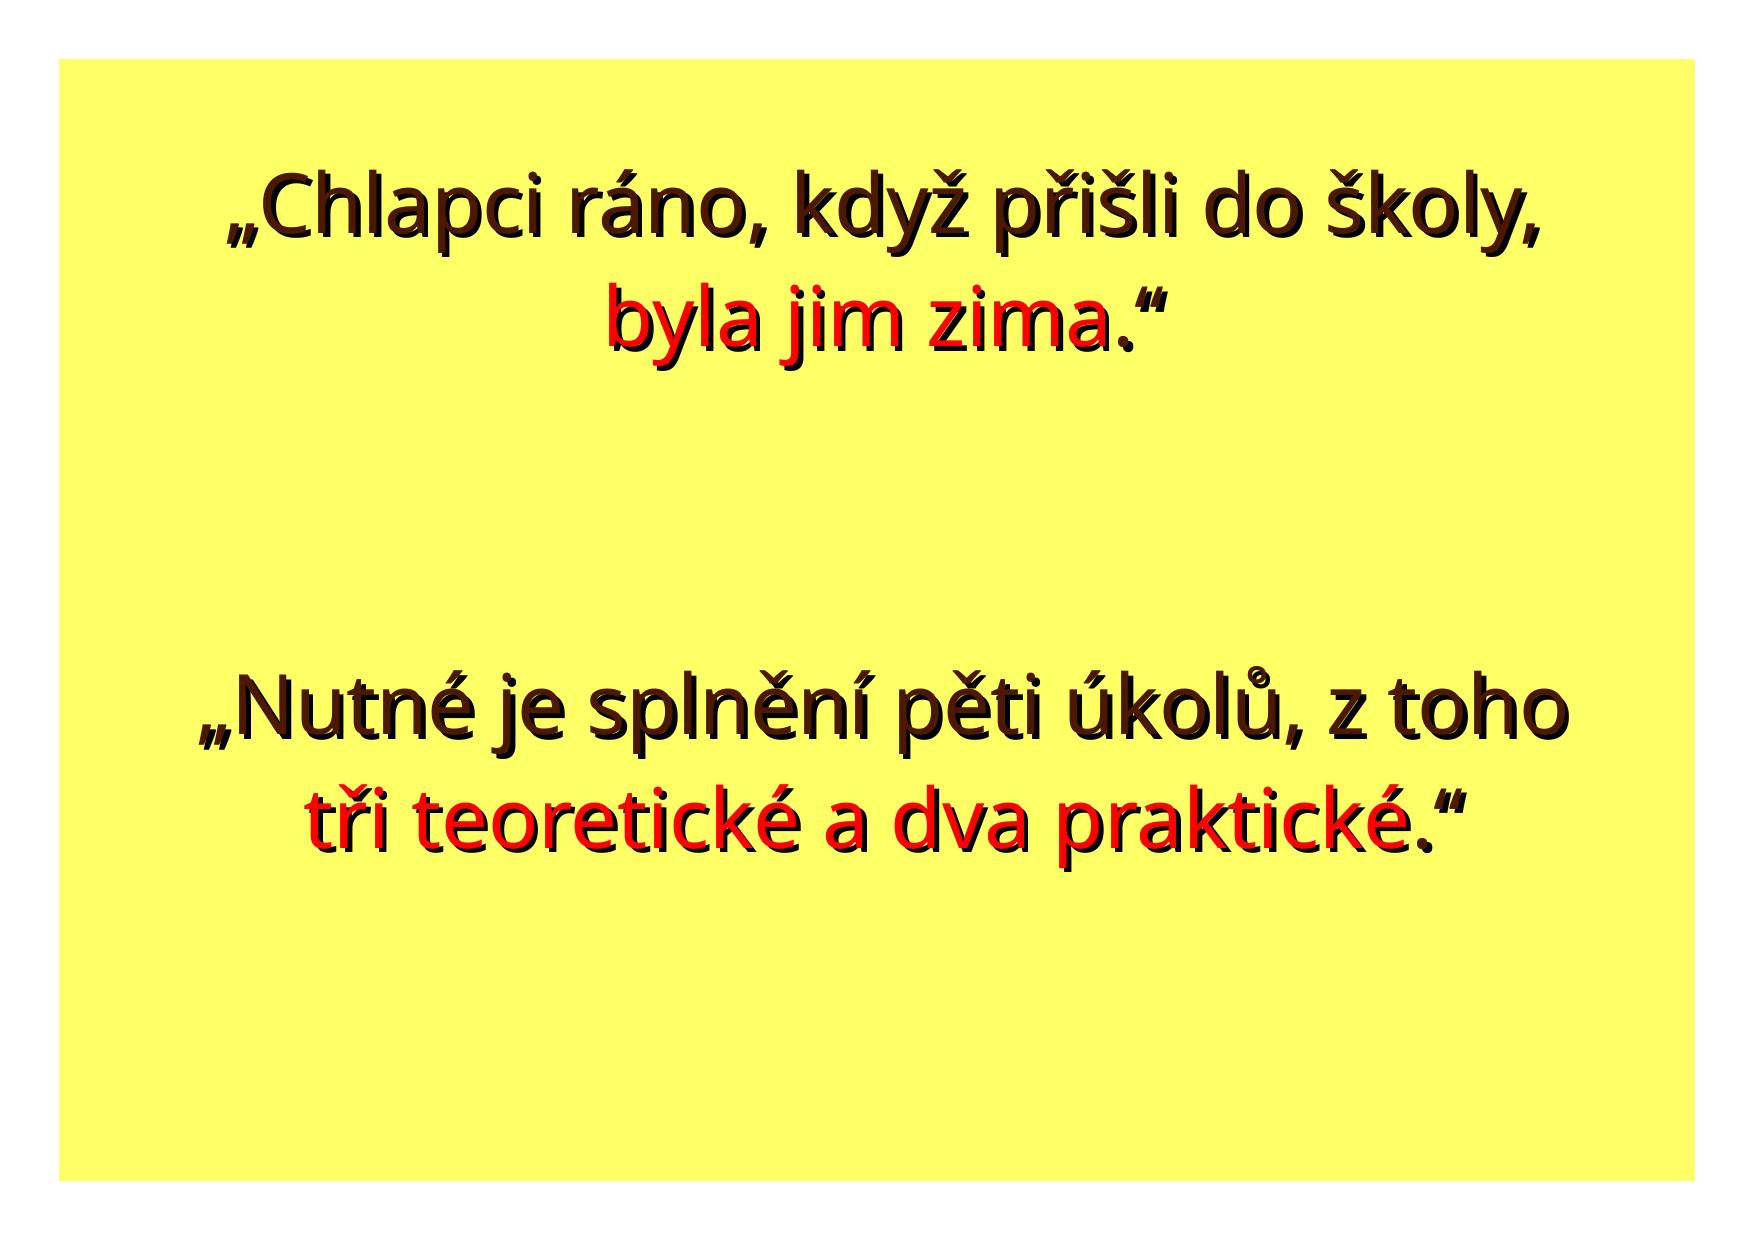

# „Chlapci ráno, když přišli do školy, byla jim zima.“
„Nutné je splnění pěti úkolů, z toho tři teoretické a dva praktické.“